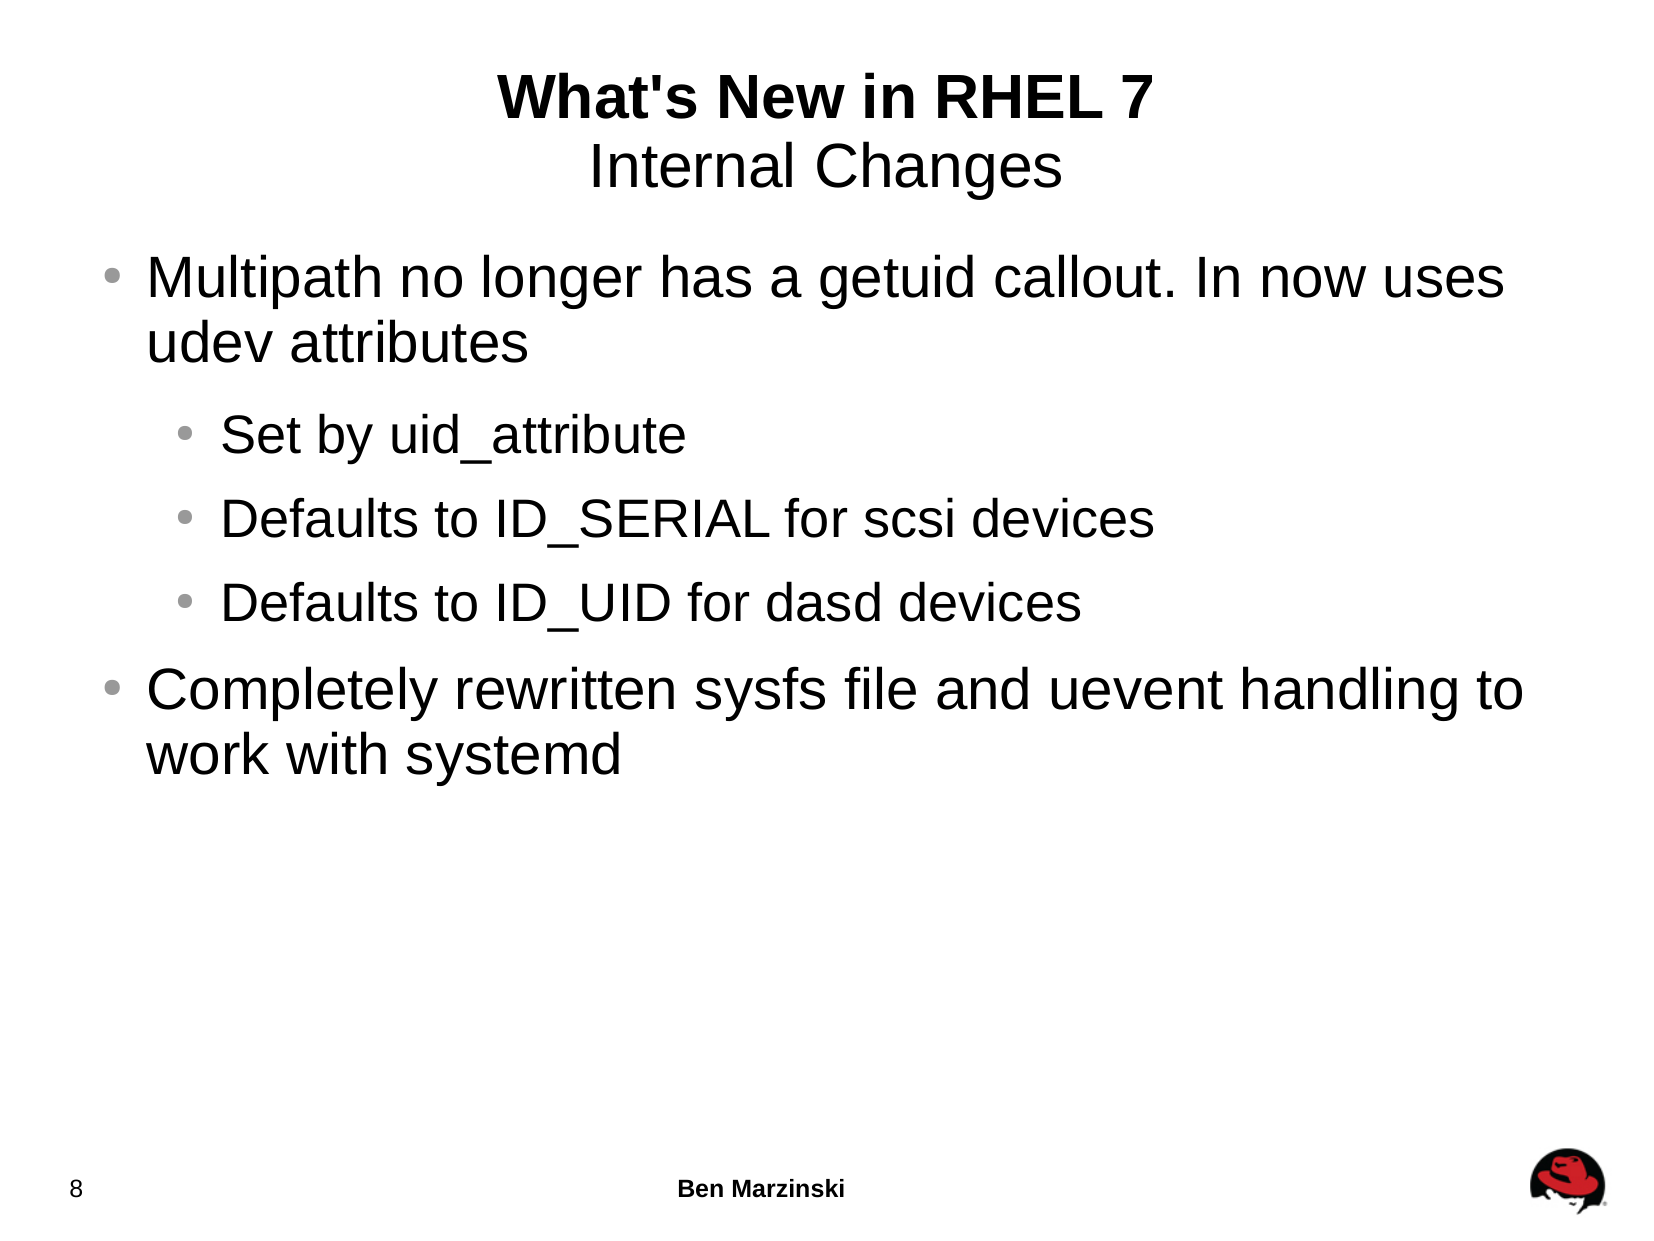

# What's New in RHEL 7 Internal Changes
Multipath no longer has a getuid callout. In now uses udev attributes
Set by uid_attribute
Defaults to ID_SERIAL for scsi devices
Defaults to ID_UID for dasd devices
Completely rewritten sysfs file and uevent handling to work with systemd